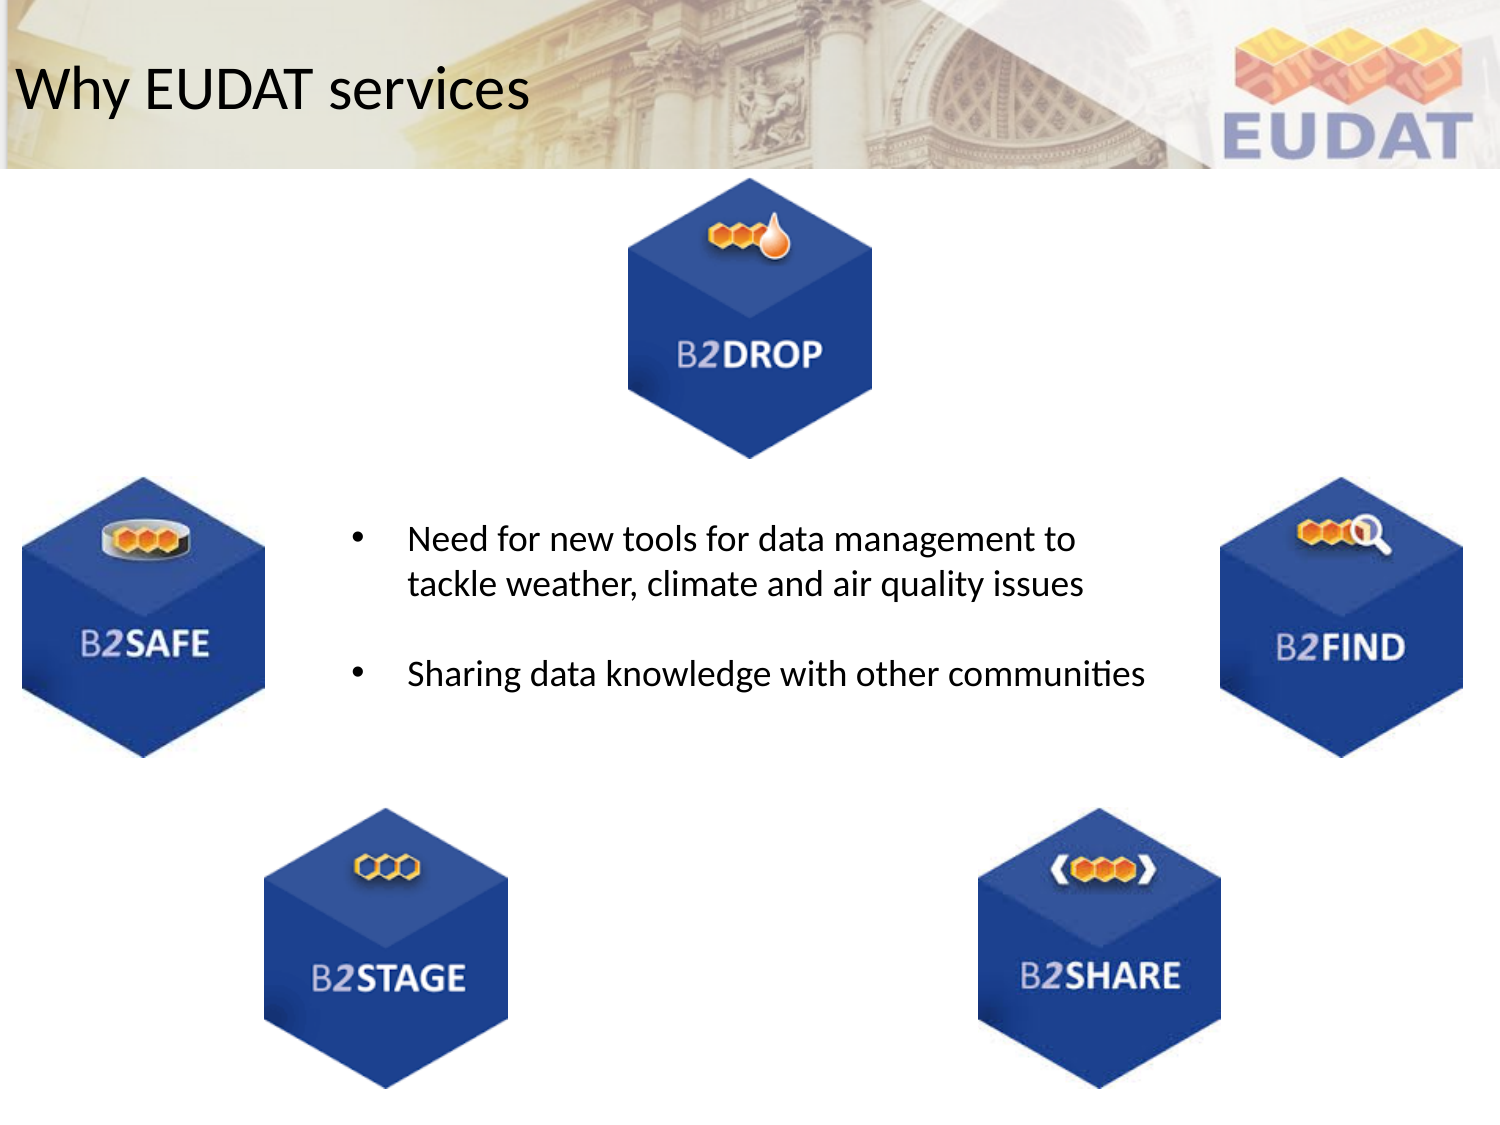

Why EUDAT services
# Need for new tools for data management to tackle weather, climate and air quality issues
Sharing data knowledge with other communities